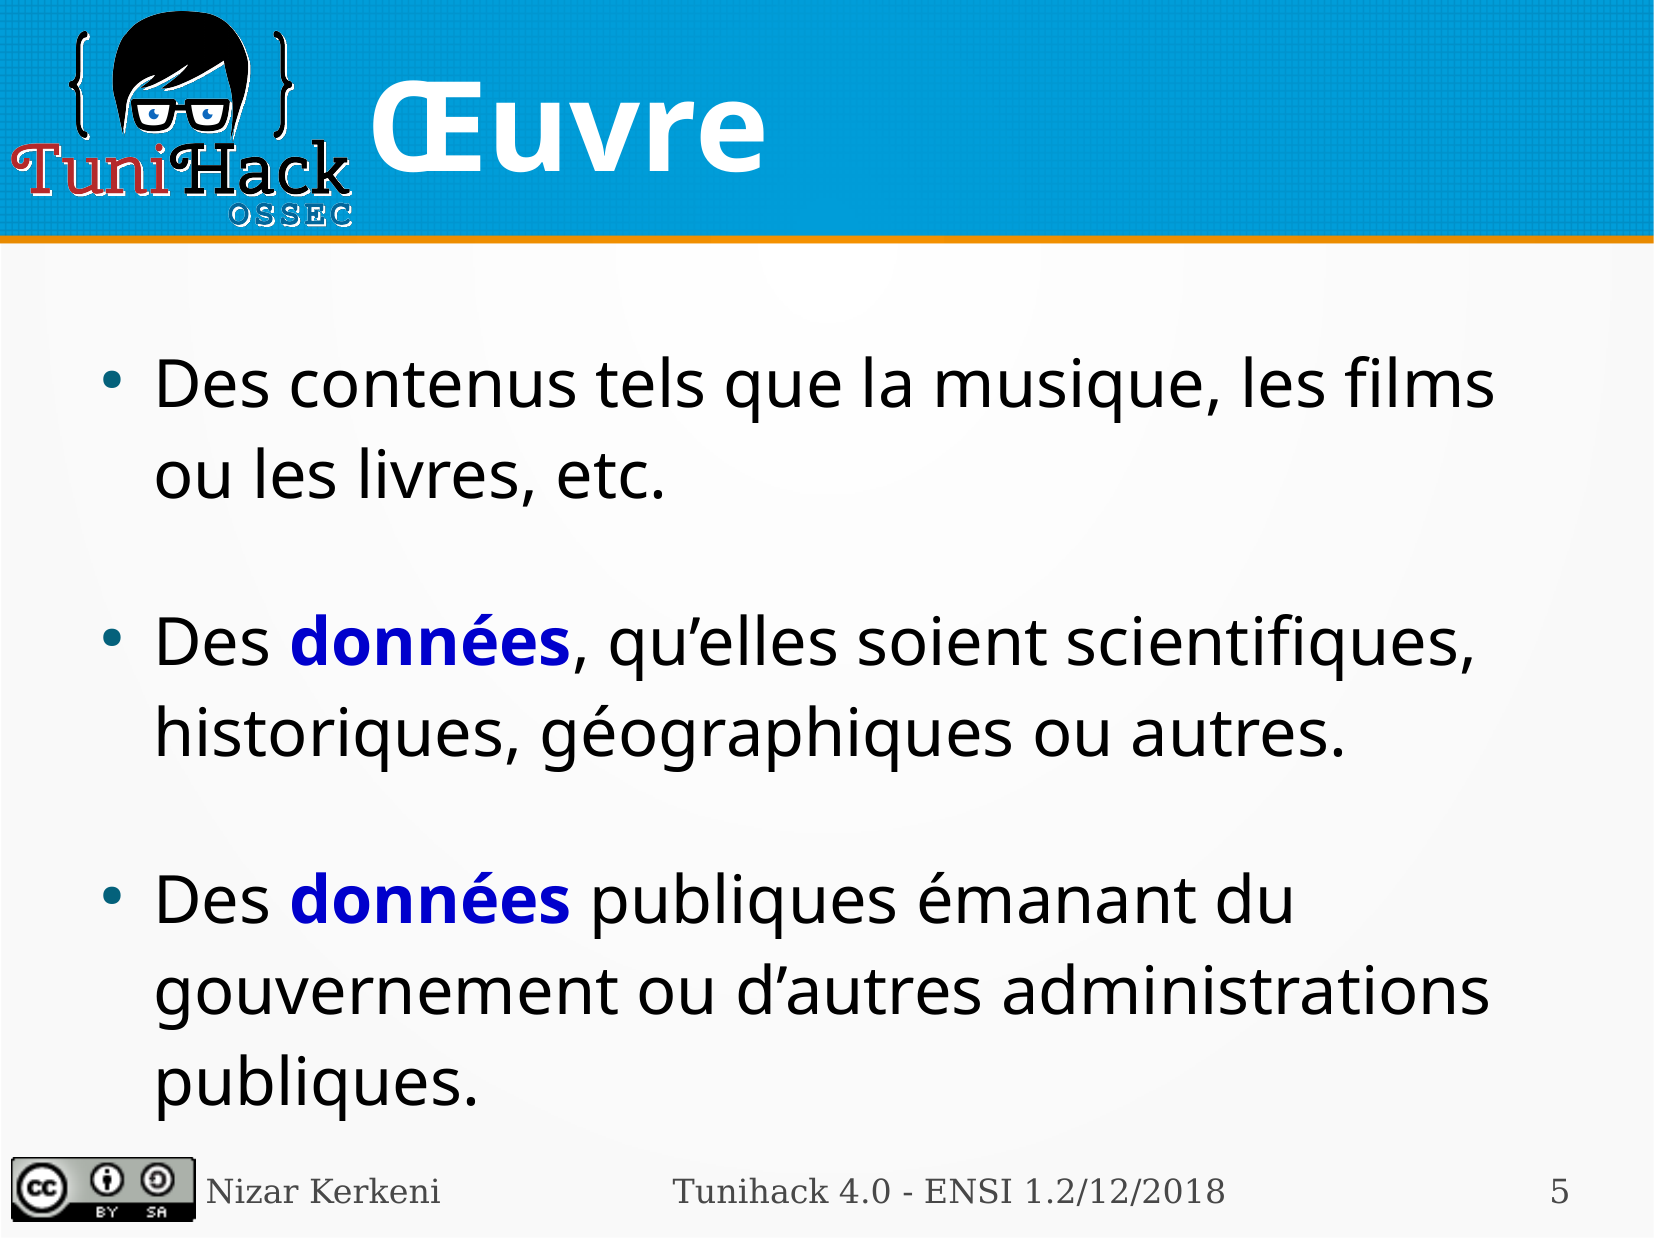

# Œuvre
Des contenus tels que la musique, les films ou les livres, etc.
Des données, qu’elles soient scientifiques, historiques, géographiques ou autres.
Des données publiques émanant du gouvernement ou d’autres administrations publiques.
 Nizar Kerkeni
Tunihack 4.0 - ENSI 1.2/12/2018
5